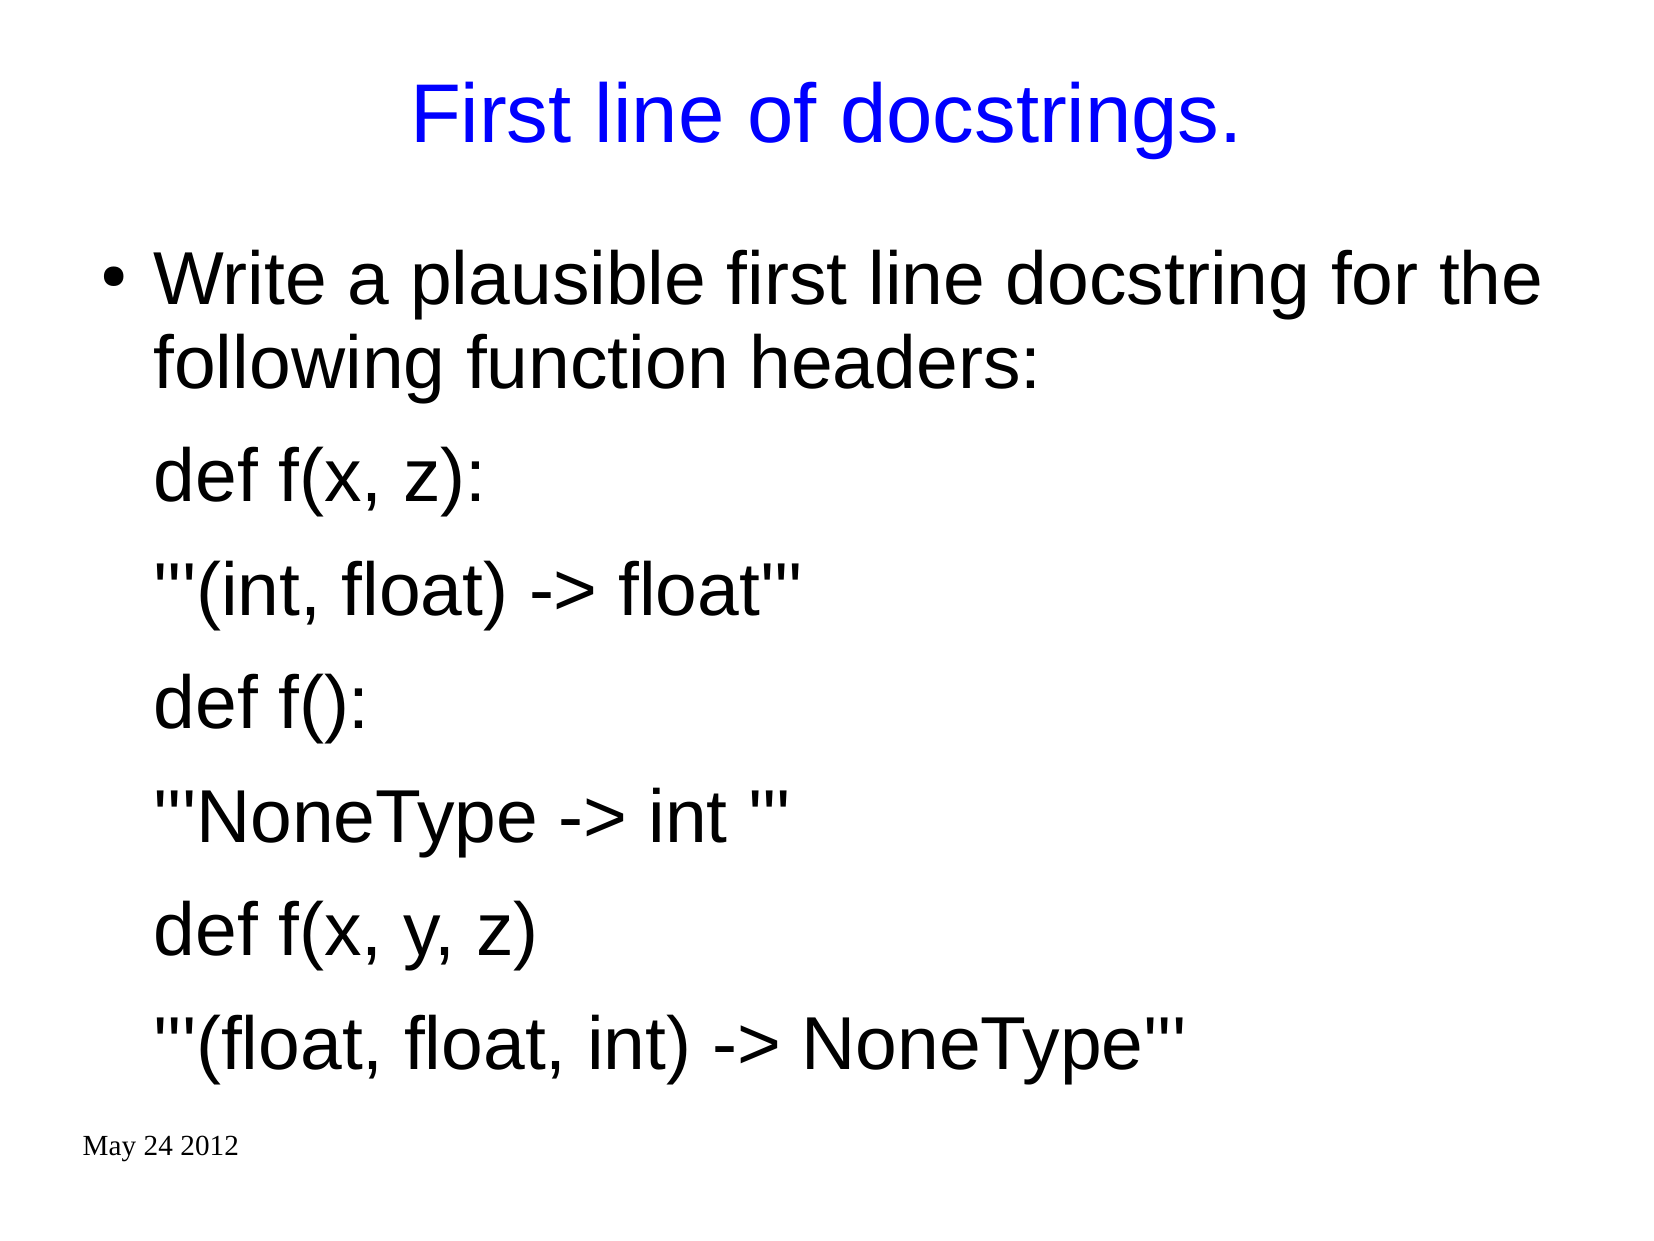

# First line of docstrings.
Write a plausible first line docstring for the following function headers:
def f(x, z):
'''(int, float) -> float'''
def f():
'''NoneType -> int '''
def f(x, y, z)
'''(float, float, int) -> NoneType'''
May 24 2012